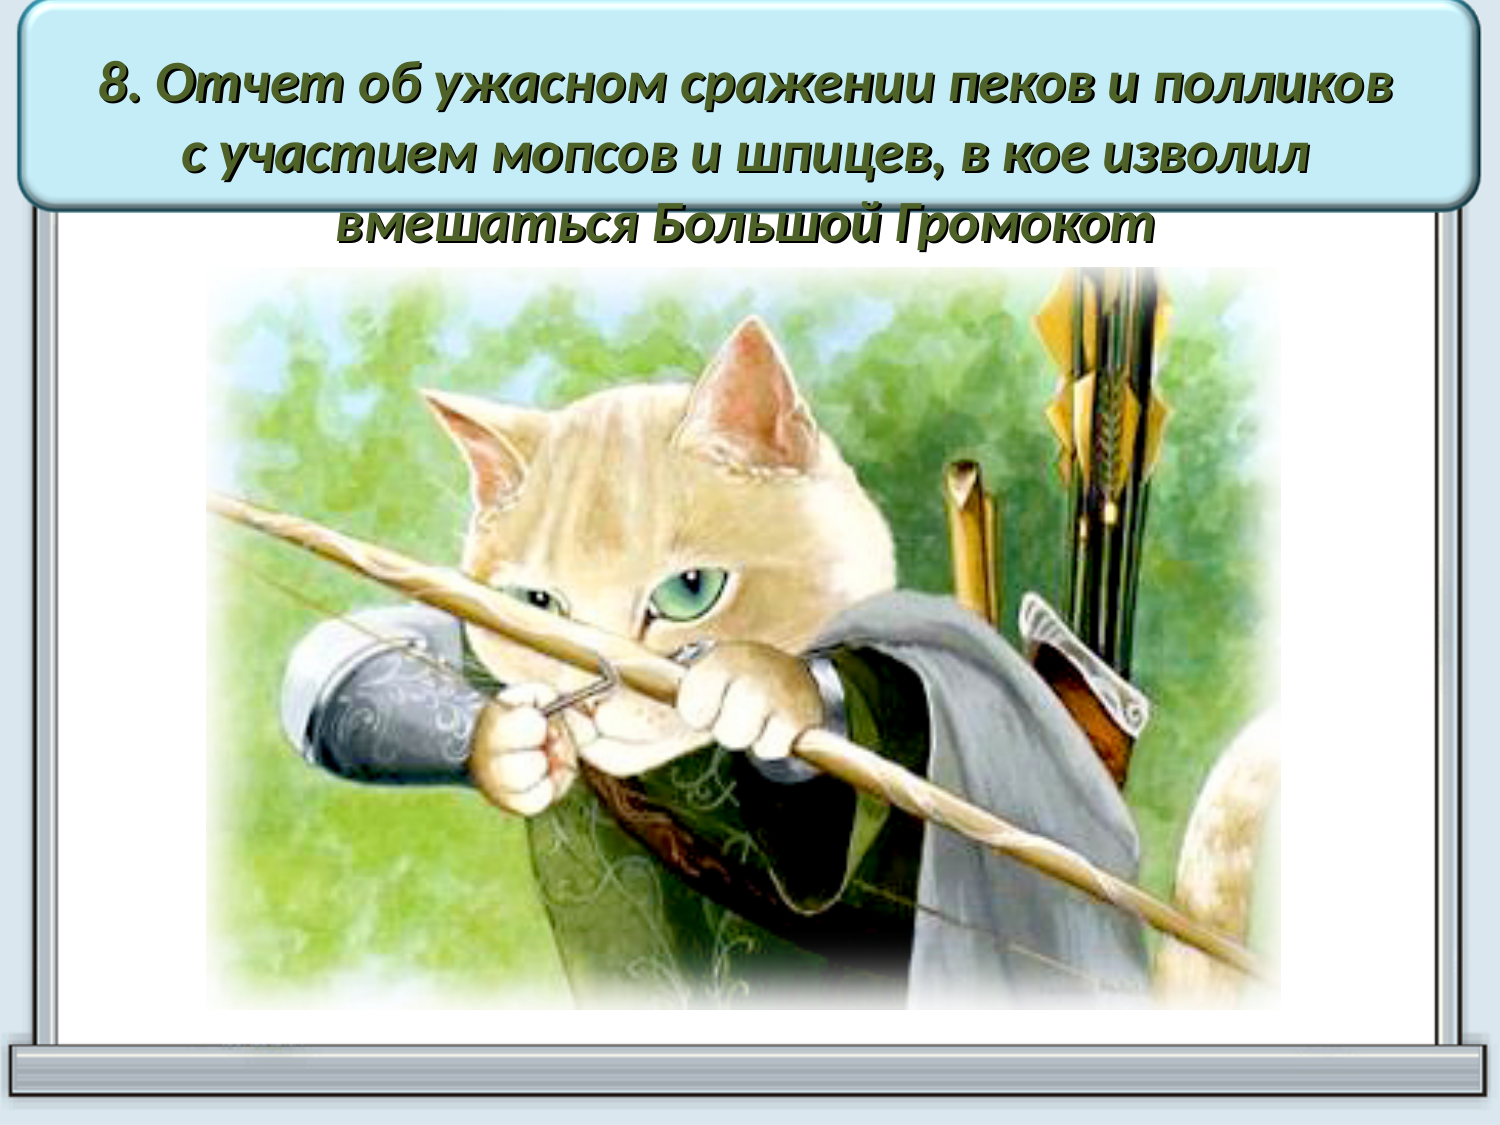

# 8. Отчет об ужасном сражении пеков и полликов с участием мопсов и шпицев, в кое изволил вмешаться Большой Громокот